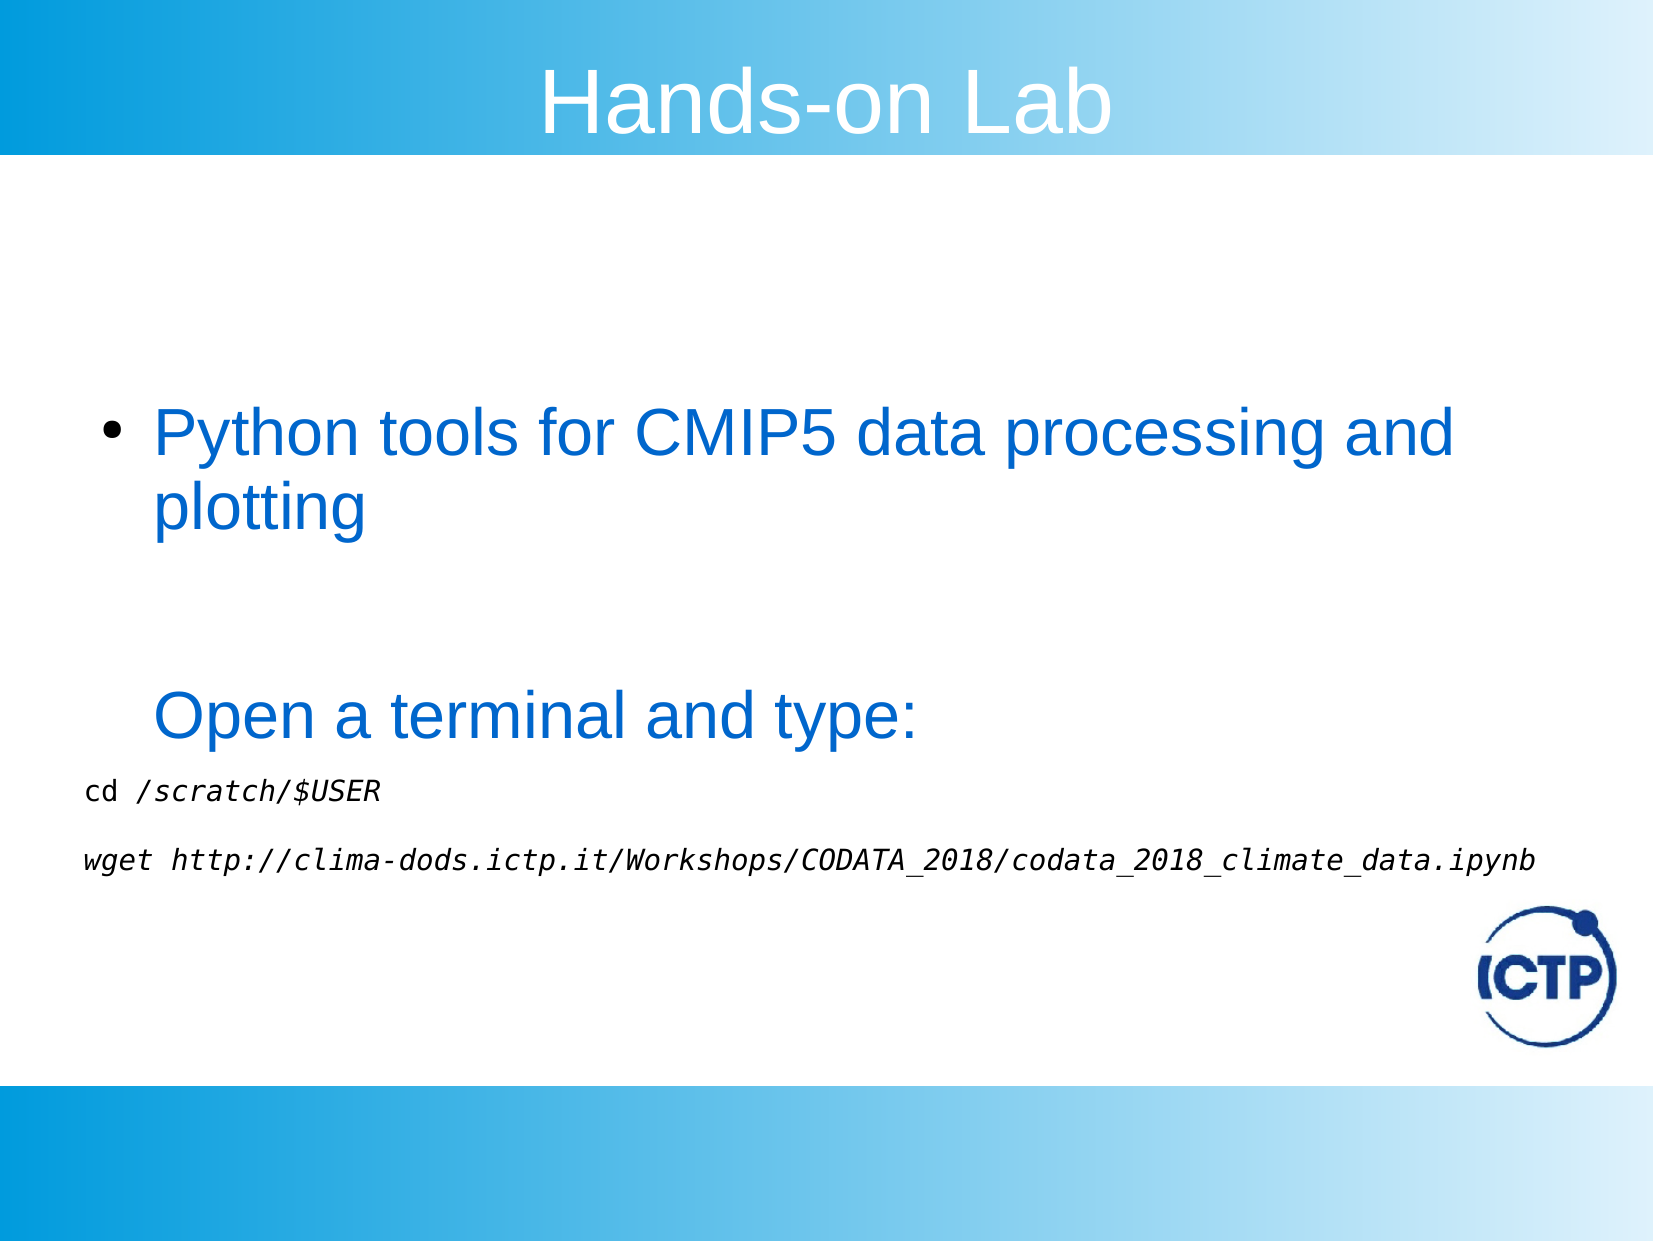

# Hands-on Lab
Python tools for CMIP5 data processing and plotting
Open a terminal and type:
cd /scratch/$USER
wget http://clima-dods.ictp.it/Workshops/CODATA_2018/codata_2018_climate_data.ipynb